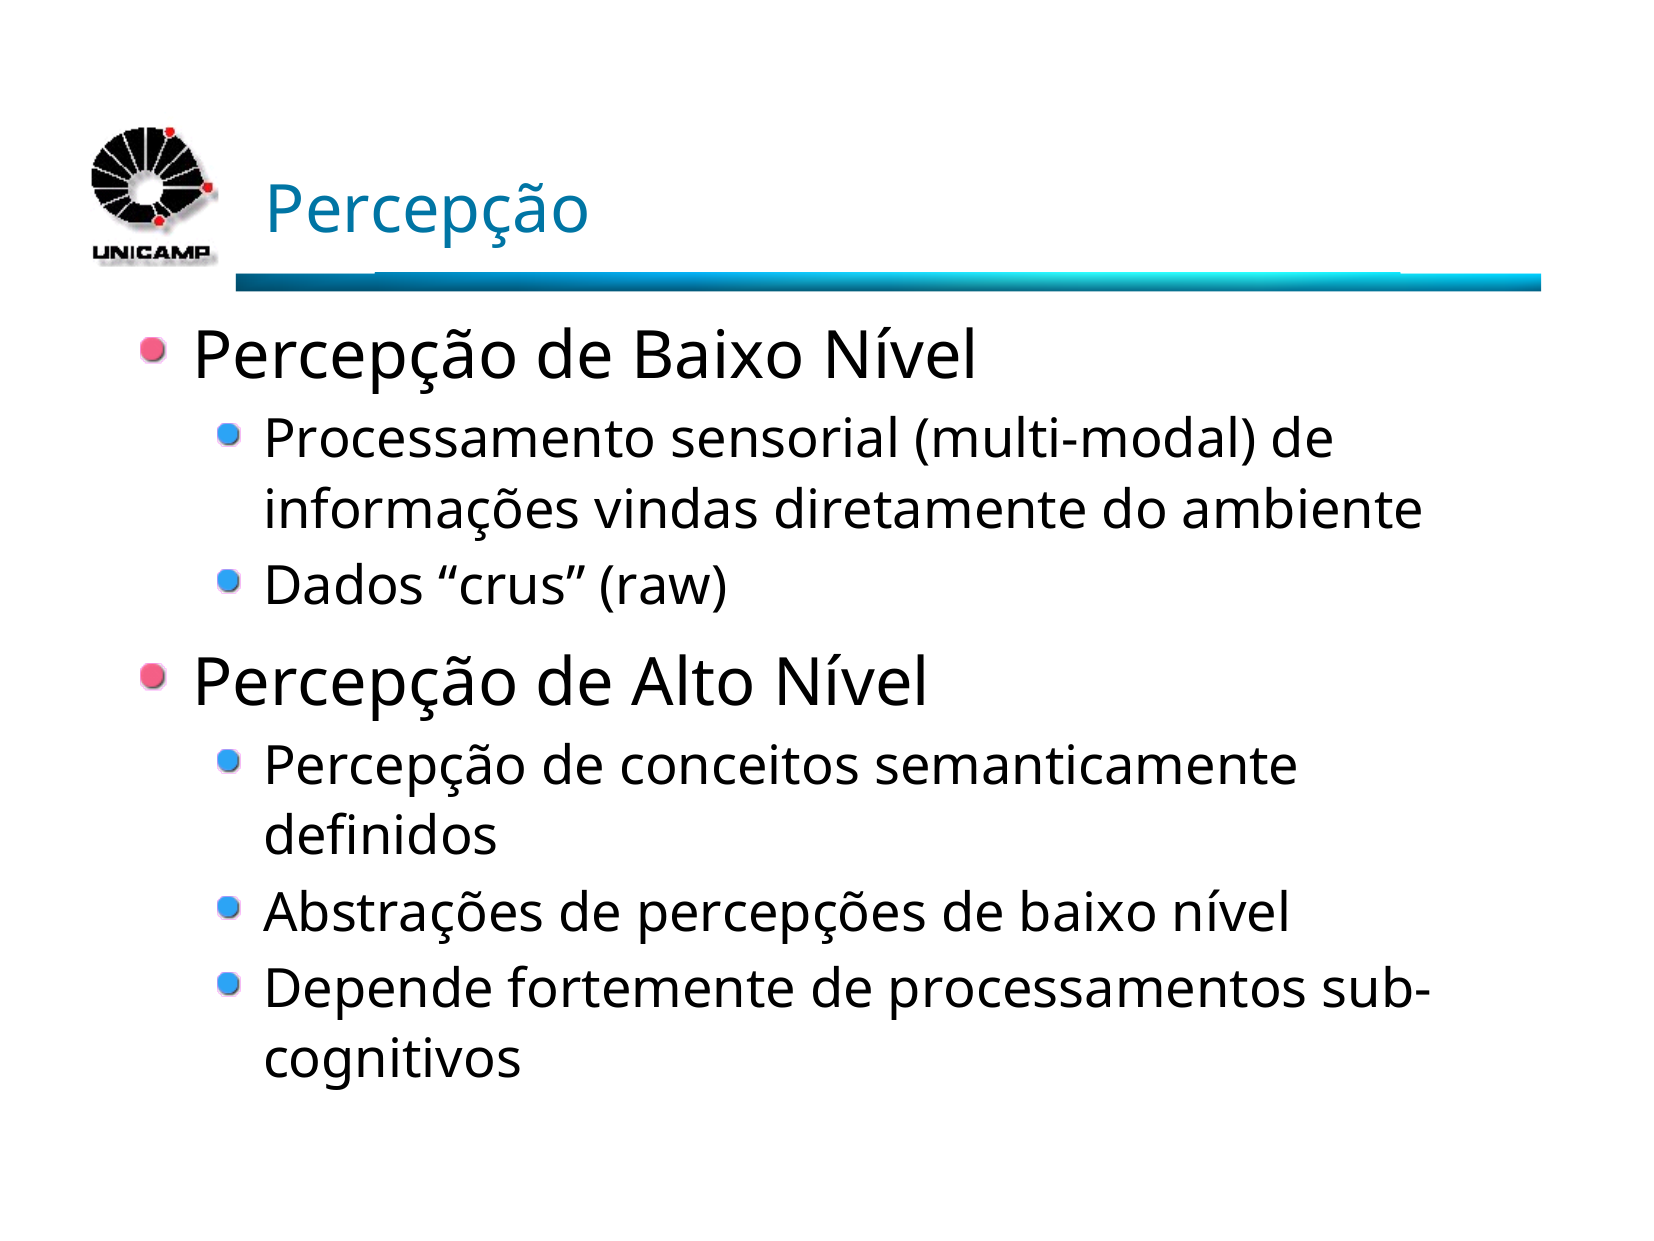

# Percepção
Percepção de Baixo Nível
Processamento sensorial (multi-modal) de informações vindas diretamente do ambiente
Dados “crus” (raw)
Percepção de Alto Nível
Percepção de conceitos semanticamente definidos
Abstrações de percepções de baixo nível
Depende fortemente de processamentos sub-cognitivos